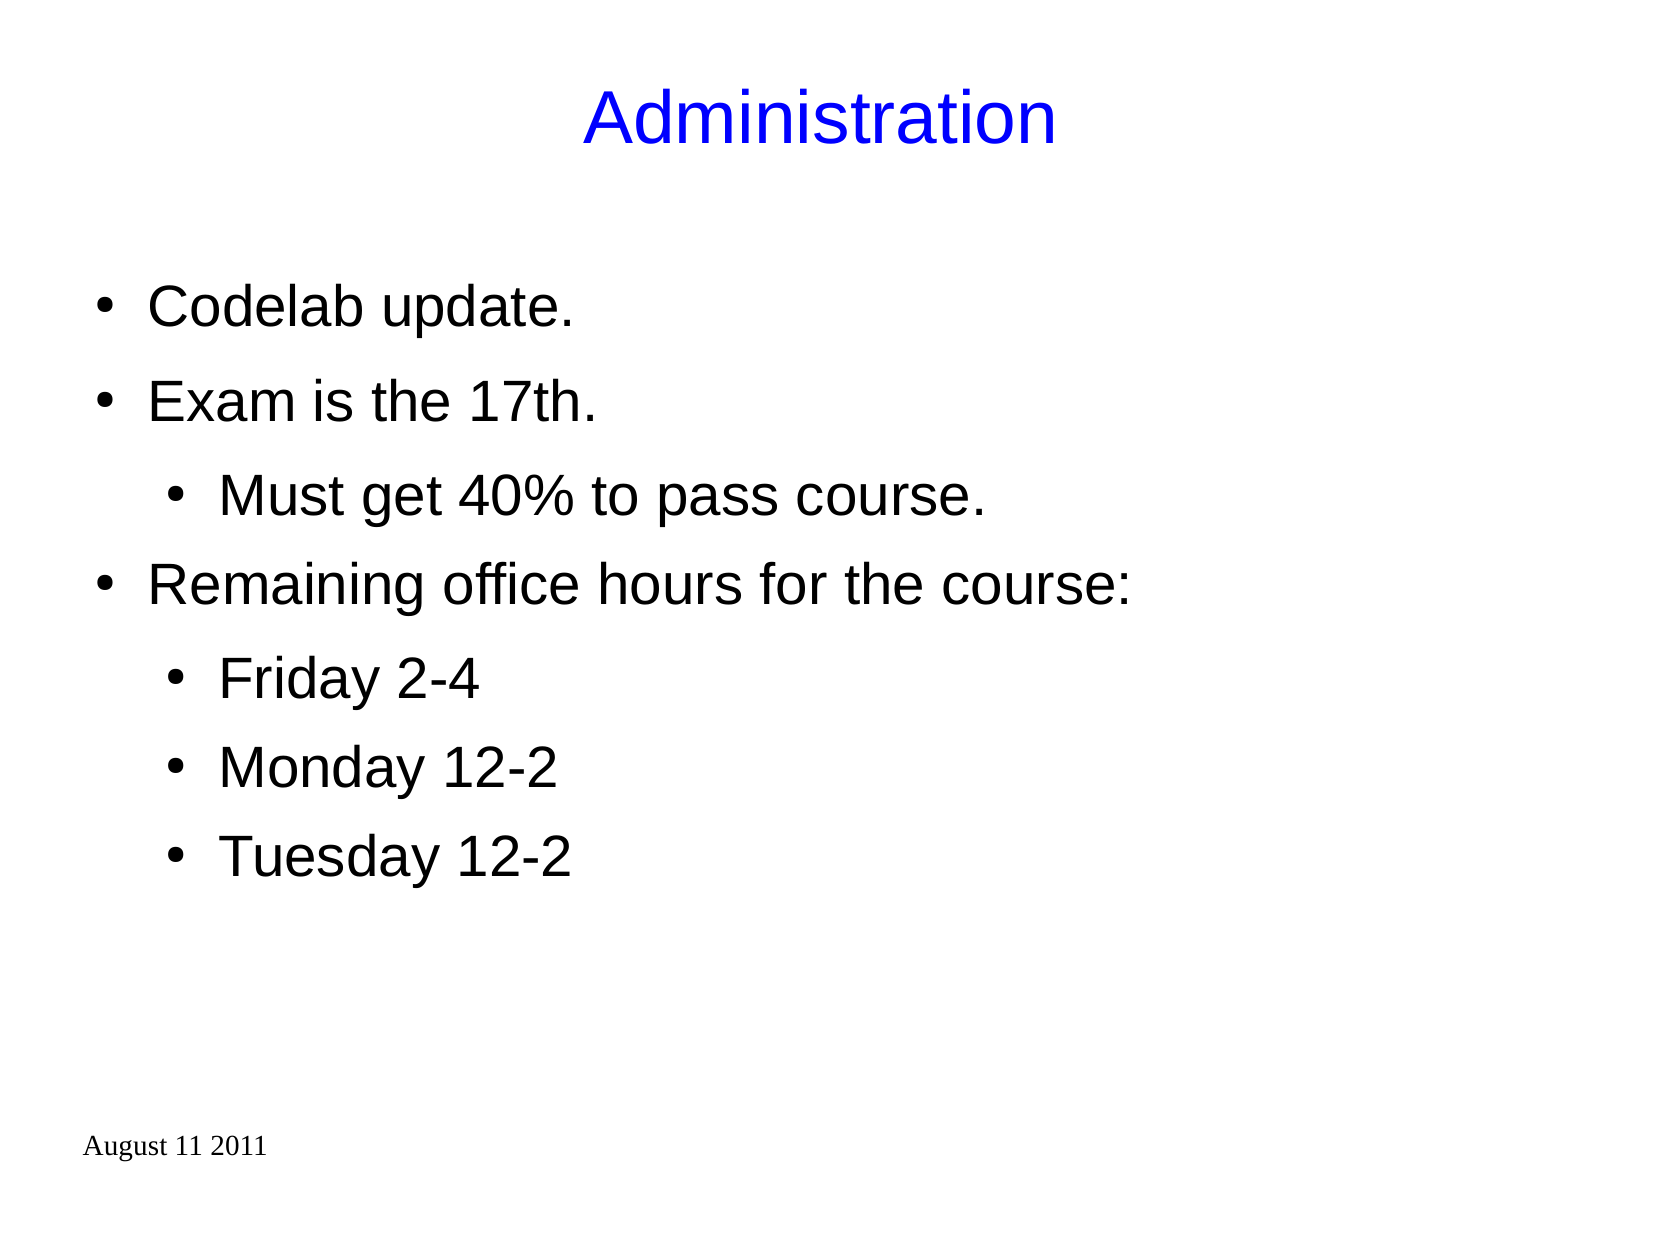

# Administration
Codelab update.
Exam is the 17th.
Must get 40% to pass course.
Remaining office hours for the course:
Friday 2-4
Monday 12-2
Tuesday 12-2
August 11 2011